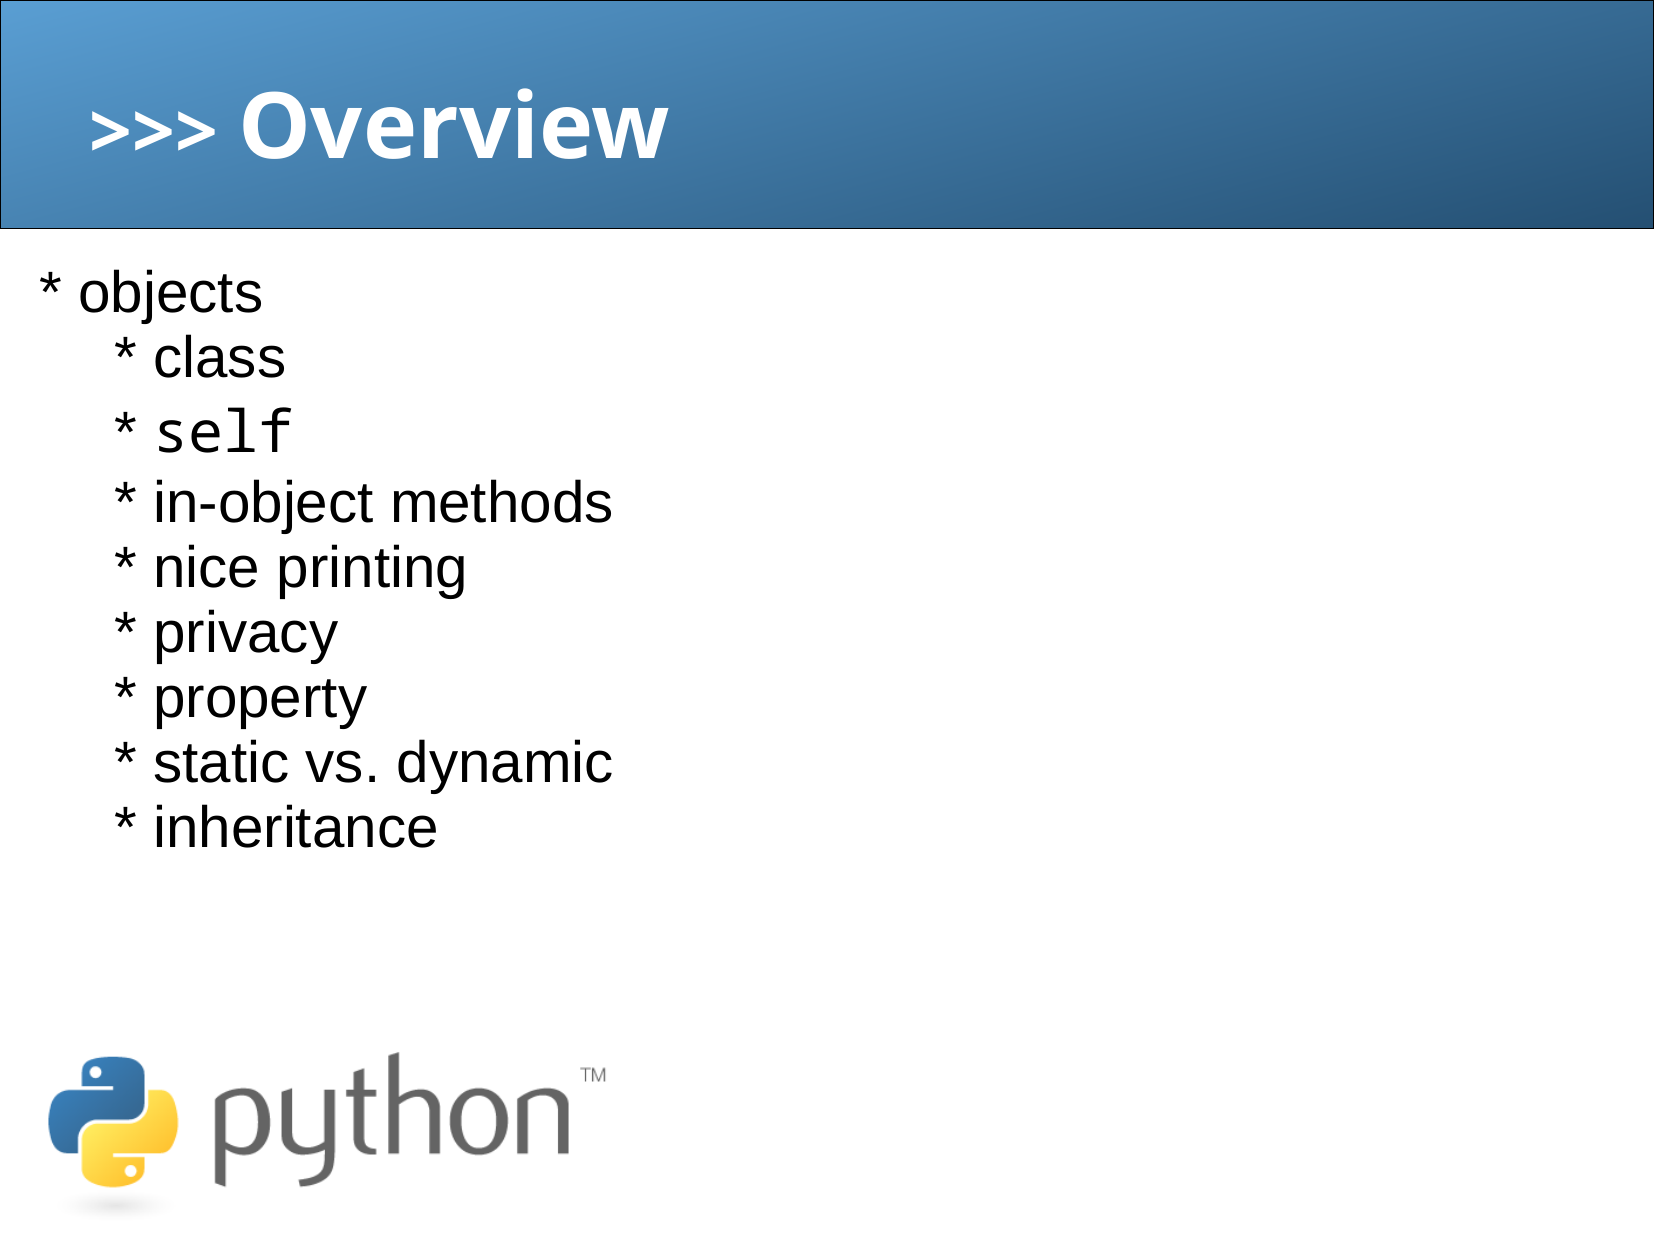

>>> Overview
* objects
	* class
	* self
	* in-object methods
	* nice printing
	* privacy
	* property
	* static vs. dynamic
	* inheritance